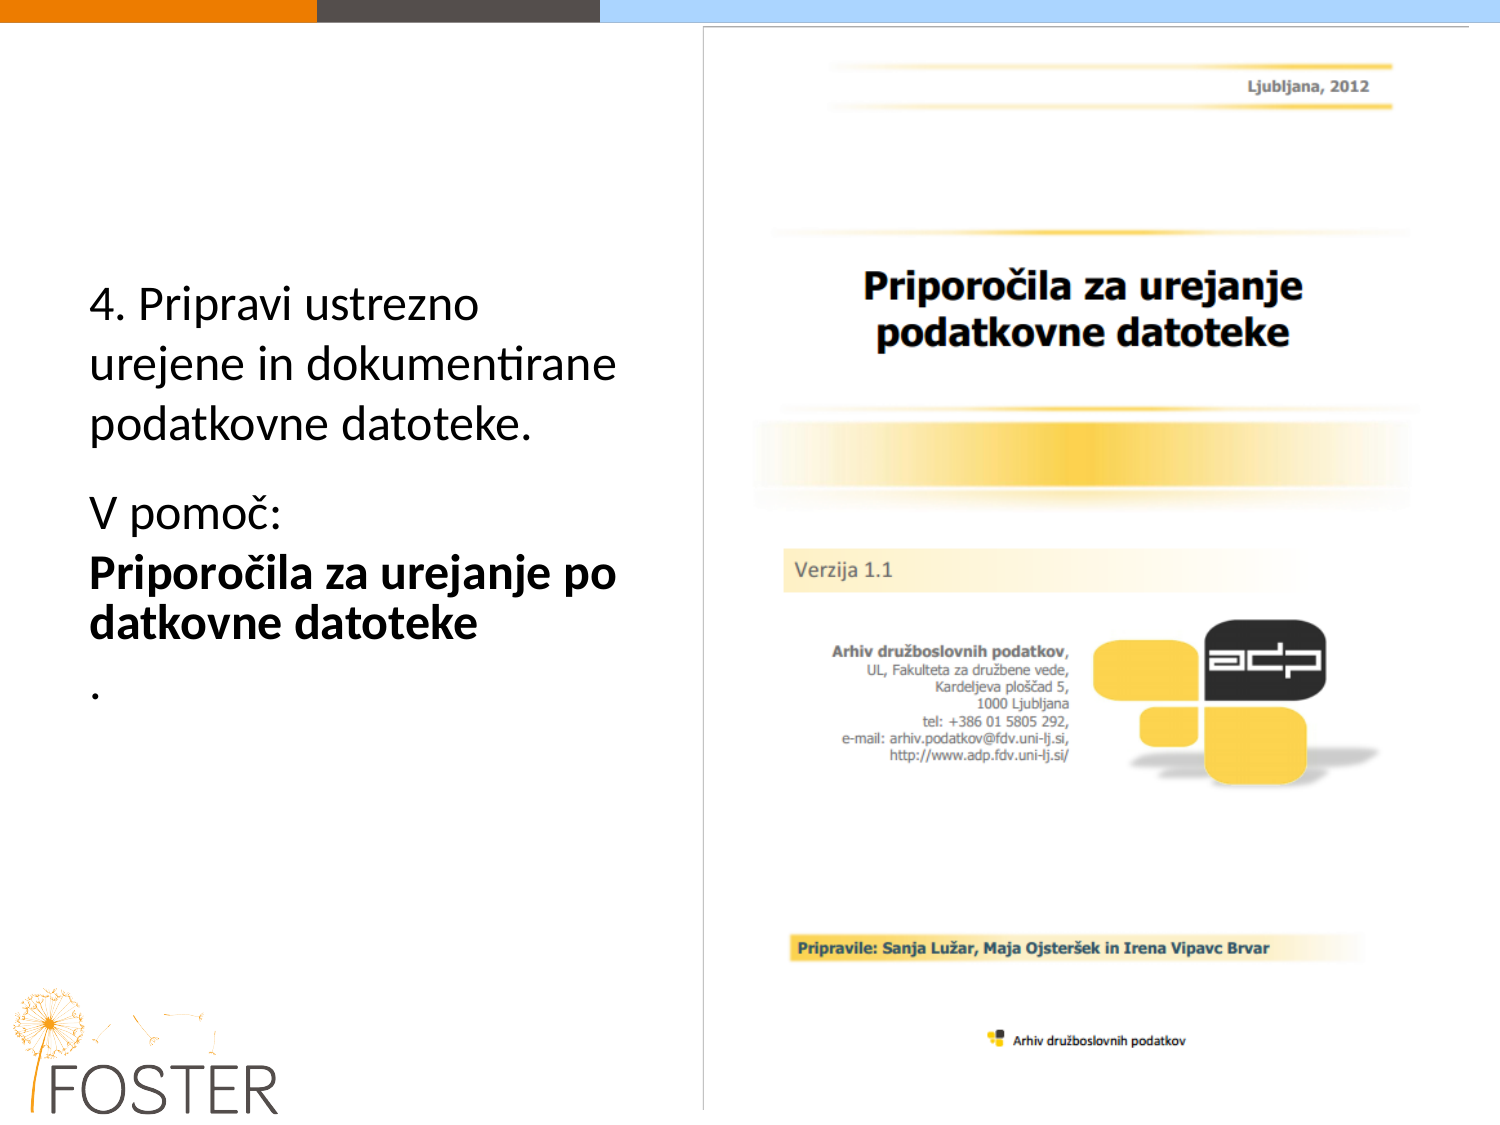

#
4. Pripravi ustrezno urejene in dokumentirane podatkovne datoteke.
V pomoč: Priporočila za urejanje podatkovne datoteke.